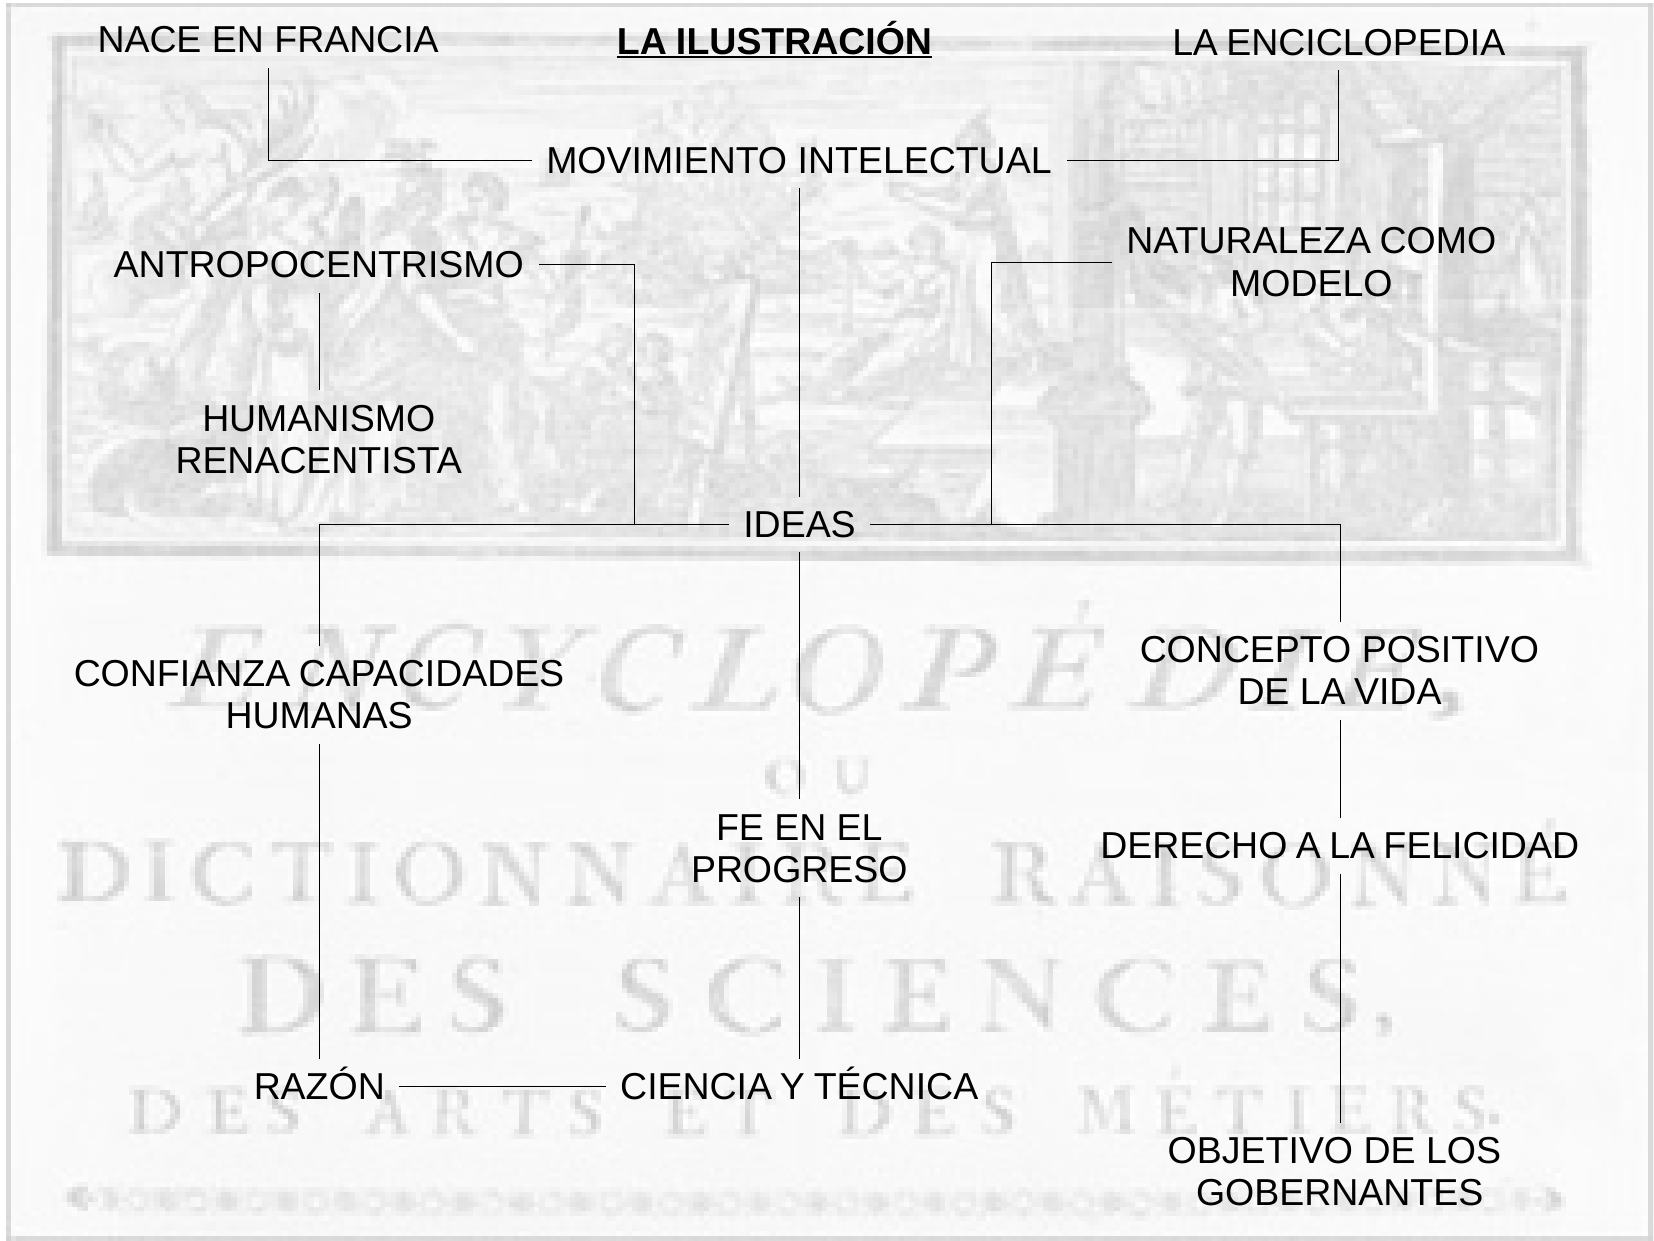

NACE EN FRANCIA
LA ILUSTRACIÓN
LA ENCICLOPEDIA
MOVIMIENTO INTELECTUAL
NATURALEZA COMO
MODELO
ANTROPOCENTRISMO
HUMANISMO
RENACENTISTA
IDEAS
CONCEPTO POSITIVO
DE LA VIDA
CONFIANZA CAPACIDADES
HUMANAS
FE EN EL
PROGRESO
DERECHO A LA FELICIDAD
RAZÓN
CIENCIA Y TÉCNICA
OBJETIVO DE LOS
GOBERNANTES